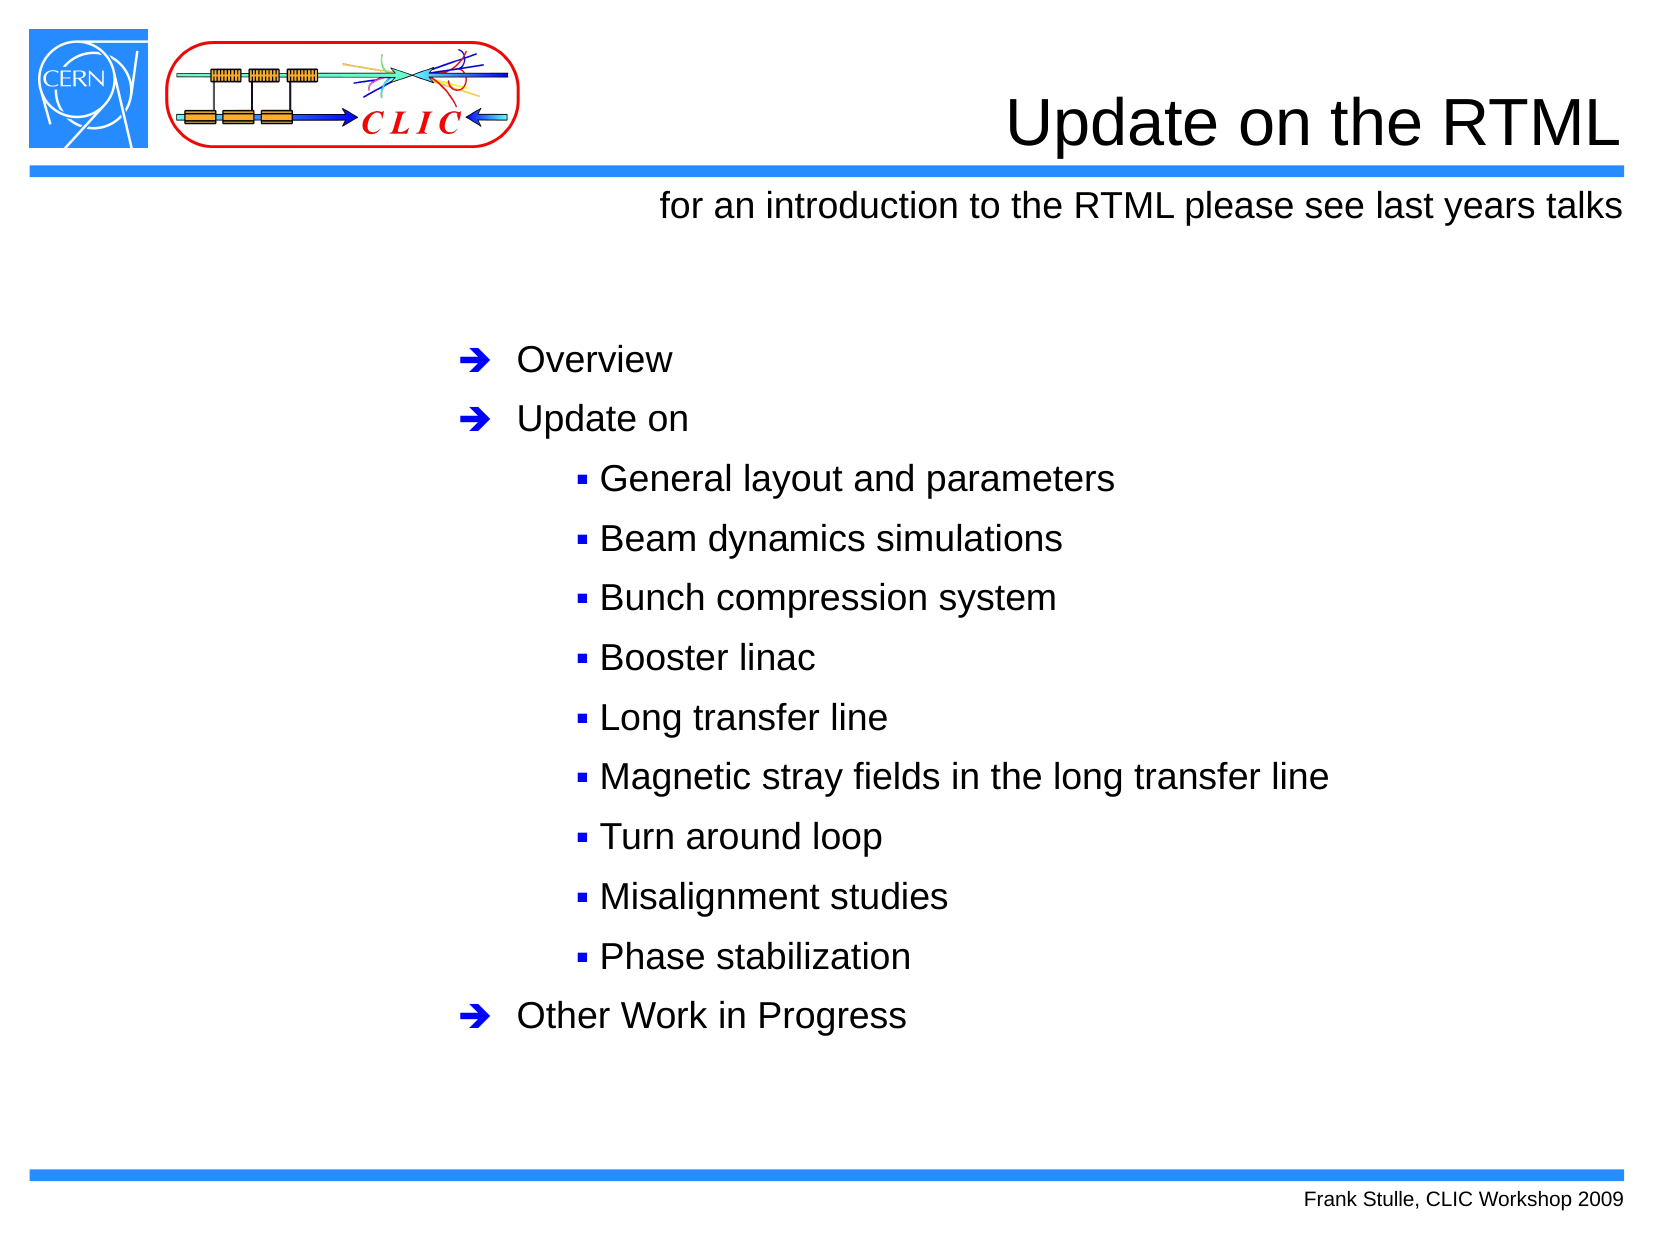

# Update on the RTML
for an introduction to the RTML please see last years talks
	Overview
	Update on
		▪ General layout and parameters
		▪ Beam dynamics simulations
		▪ Bunch compression system
		▪ Booster linac
		▪ Long transfer line
		▪ Magnetic stray fields in the long transfer line
		▪ Turn around loop
		▪ Misalignment studies
		▪ Phase stabilization
	Other Work in Progress